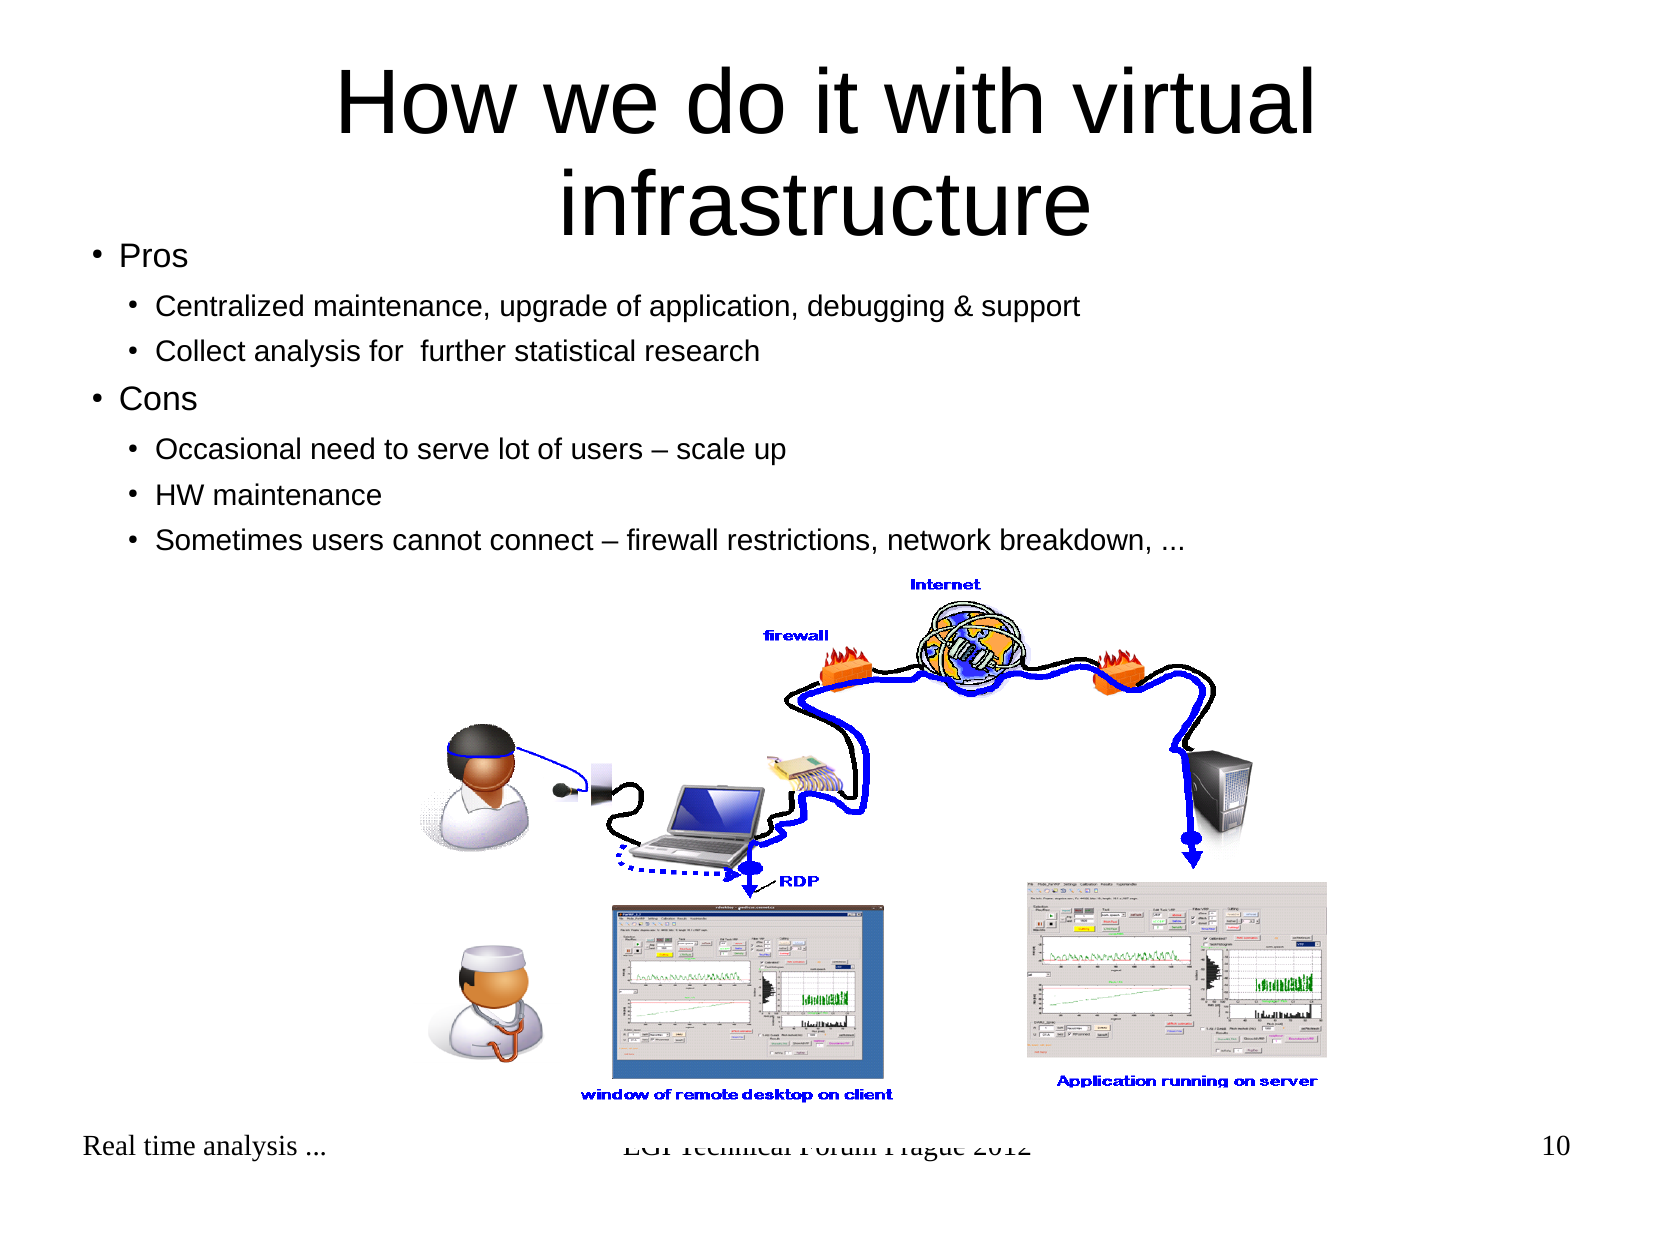

# How we do it with virtual infrastructure
Pros
Centralized maintenance, upgrade of application, debugging & support
Collect analysis for further statistical research
Cons
Occasional need to serve lot of users – scale up
HW maintenance
Sometimes users cannot connect – firewall restrictions, network breakdown, ...
Real time analysis ...
EGI Technical Forum Prague 2012
10